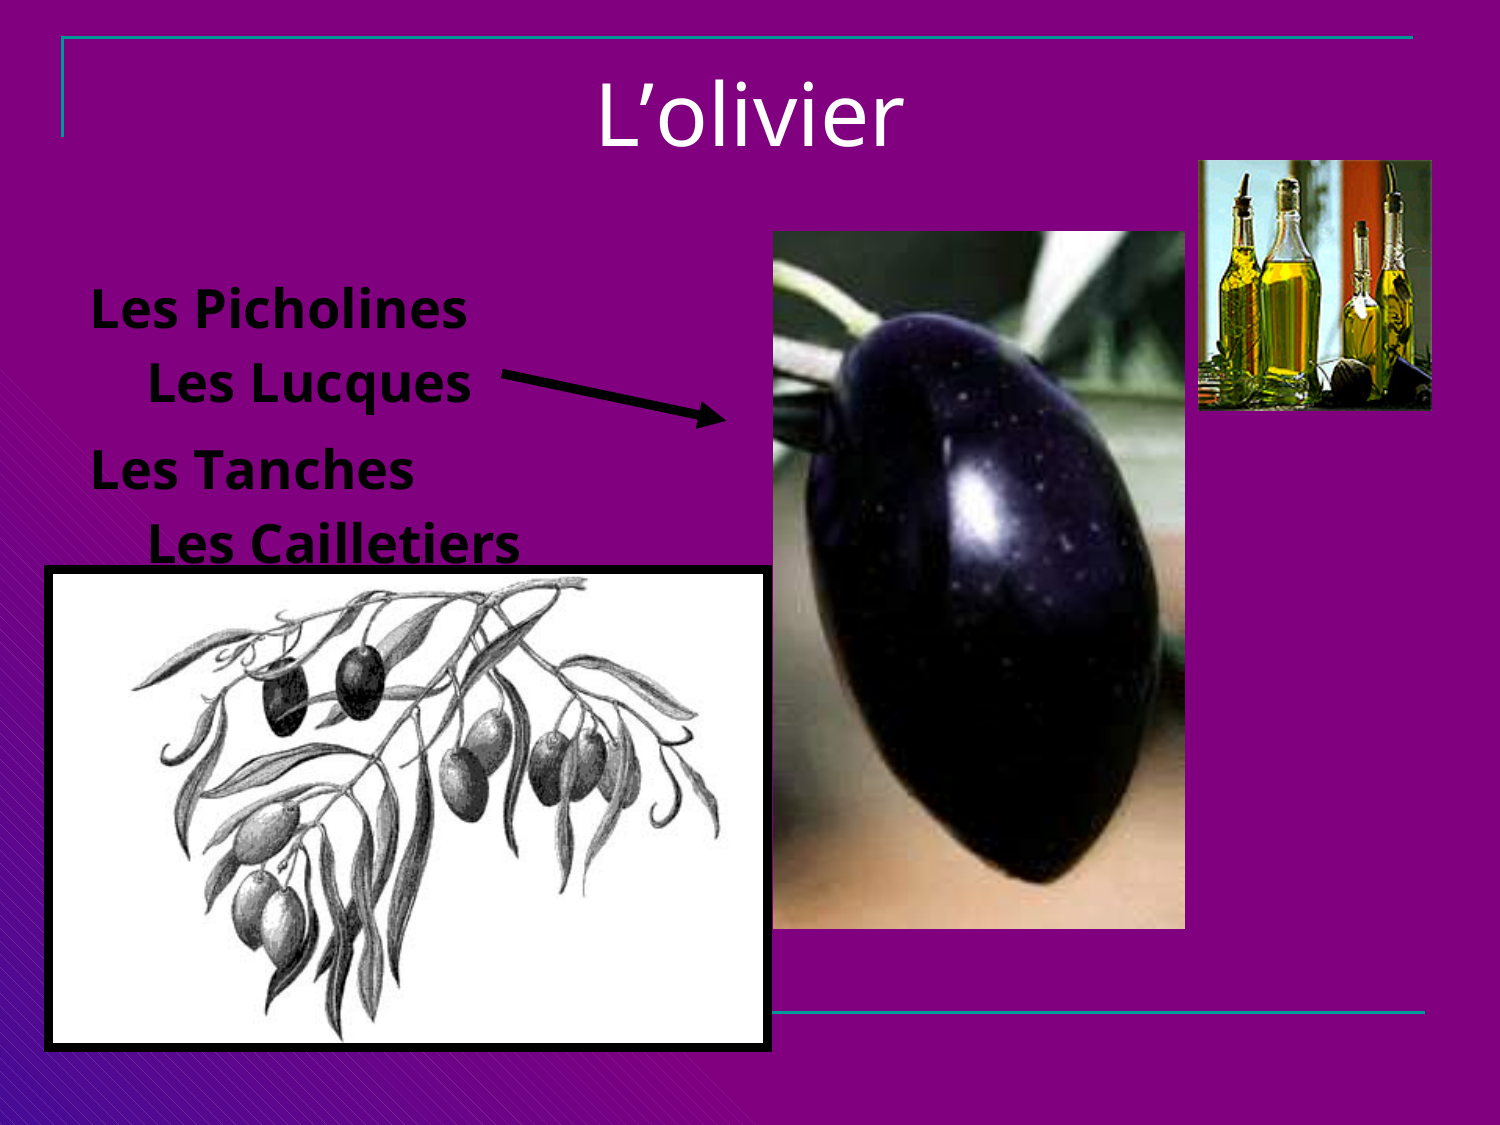

# L’olivier
Les Picholines
Les Lucques
Les Tanches
Les Cailletiers